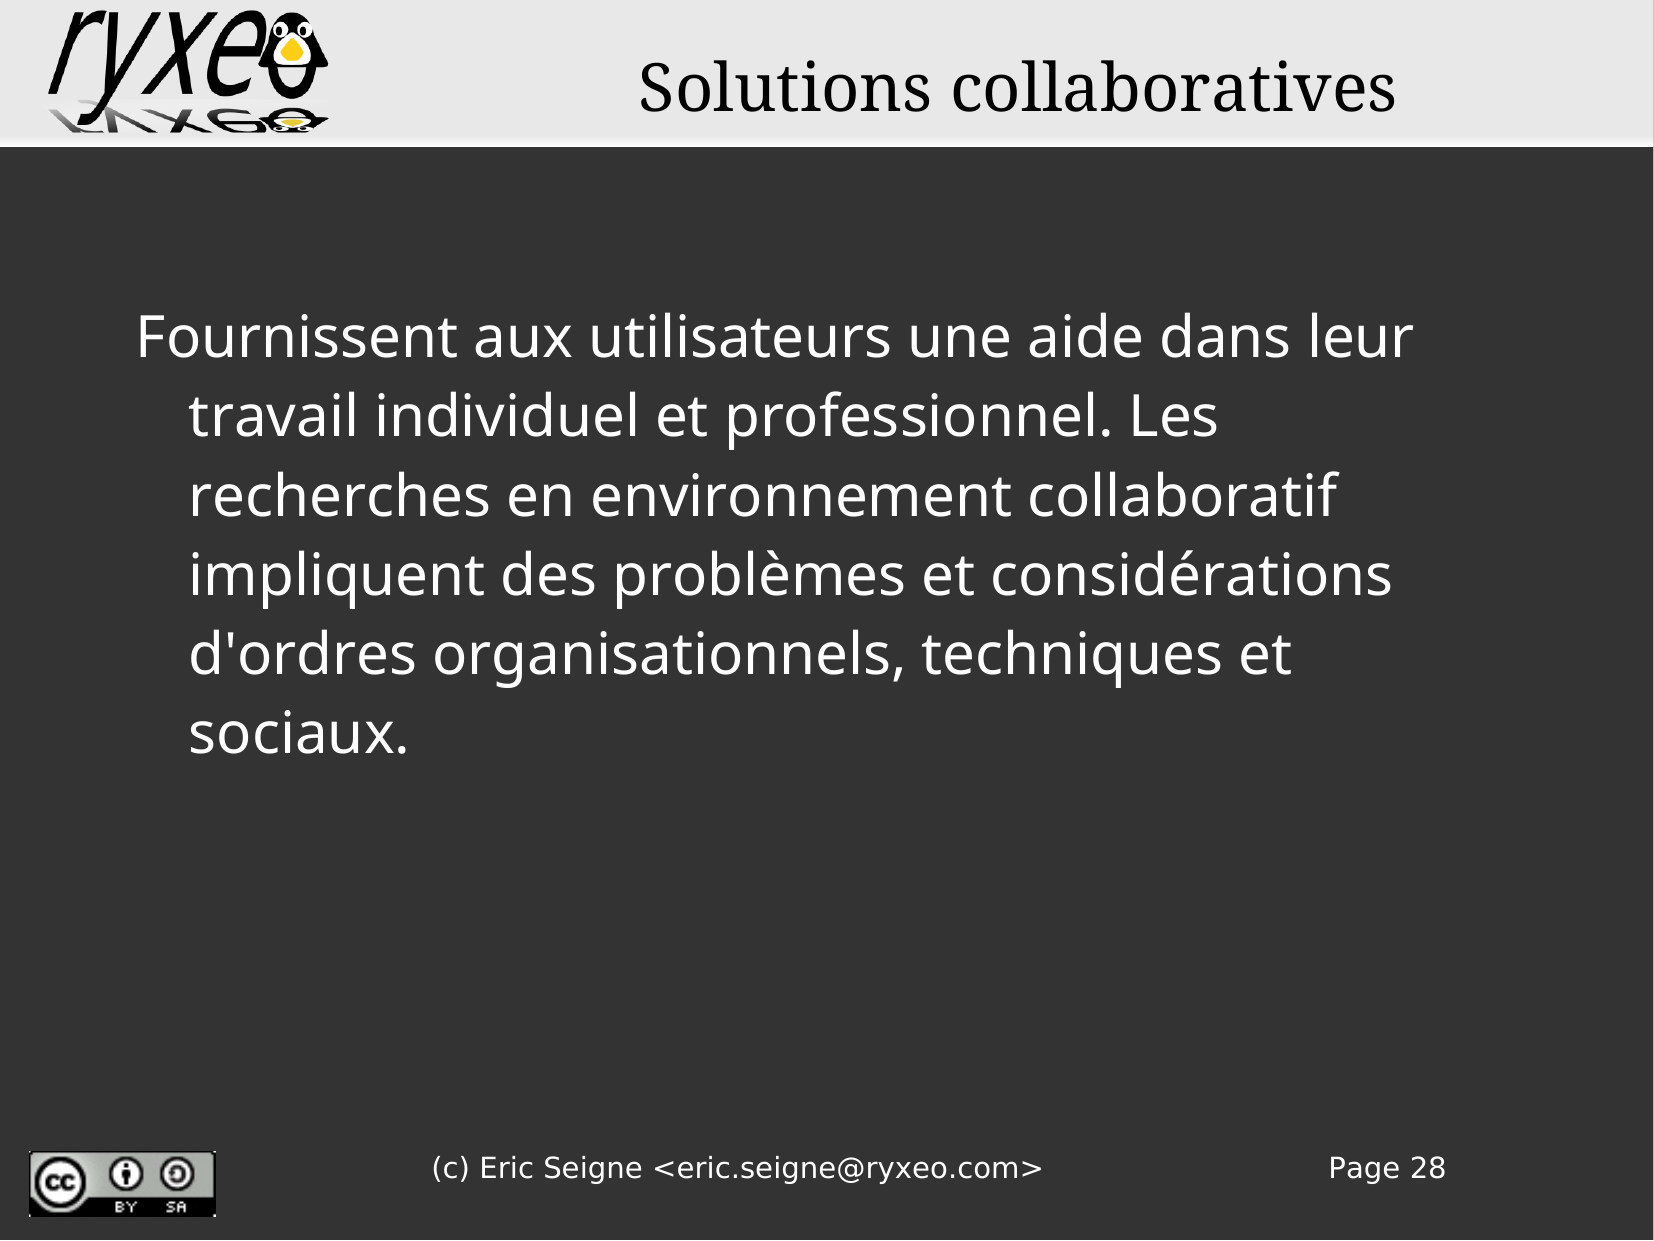

# Solutions collaboratives
Fournissent aux utilisateurs une aide dans leur travail individuel et professionnel. Les recherches en environnement collaboratif impliquent des problèmes et considérations d'ordres organisationnels, techniques et sociaux.
Toto le héro
28